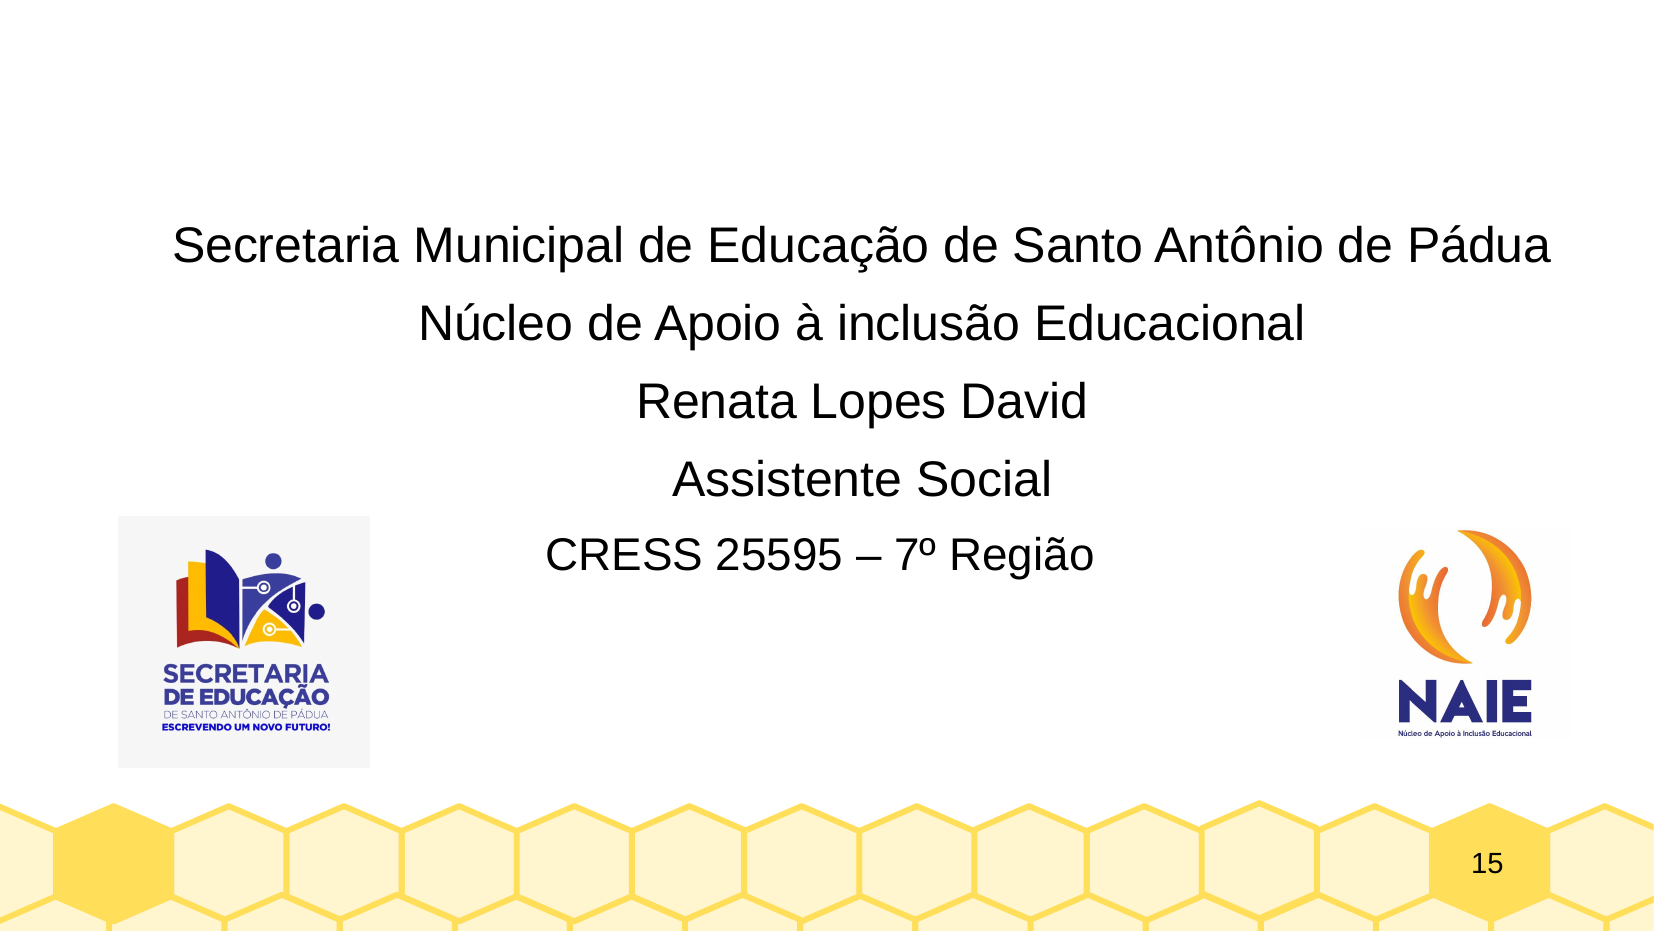

#
Secretaria Municipal de Educação de Santo Antônio de Pádua
Núcleo de Apoio à inclusão Educacional
Renata Lopes David
Assistente Social
CRESS 25595 – 7º Região